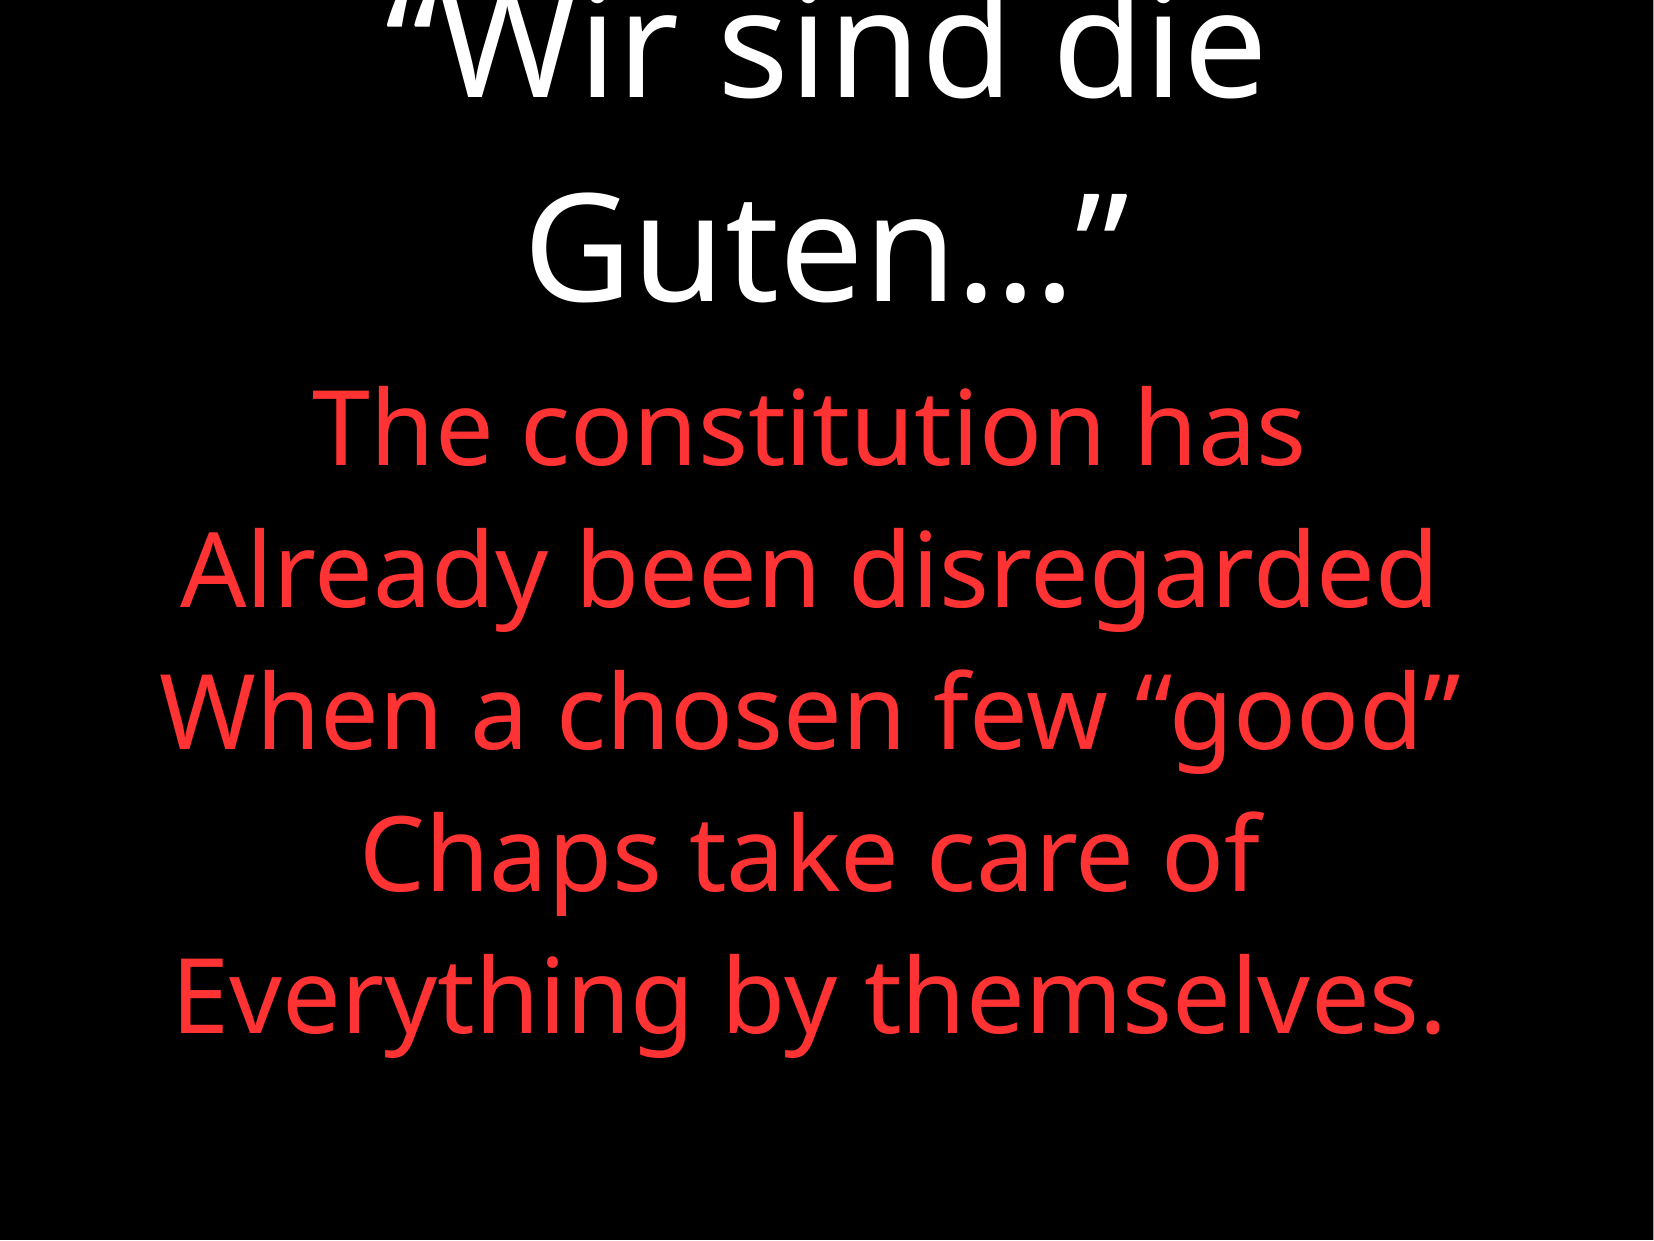

# “Wir sind die Guten…”
The constitution has
Already been disregarded
When a chosen few “good”
Chaps take care of
Everything by themselves.